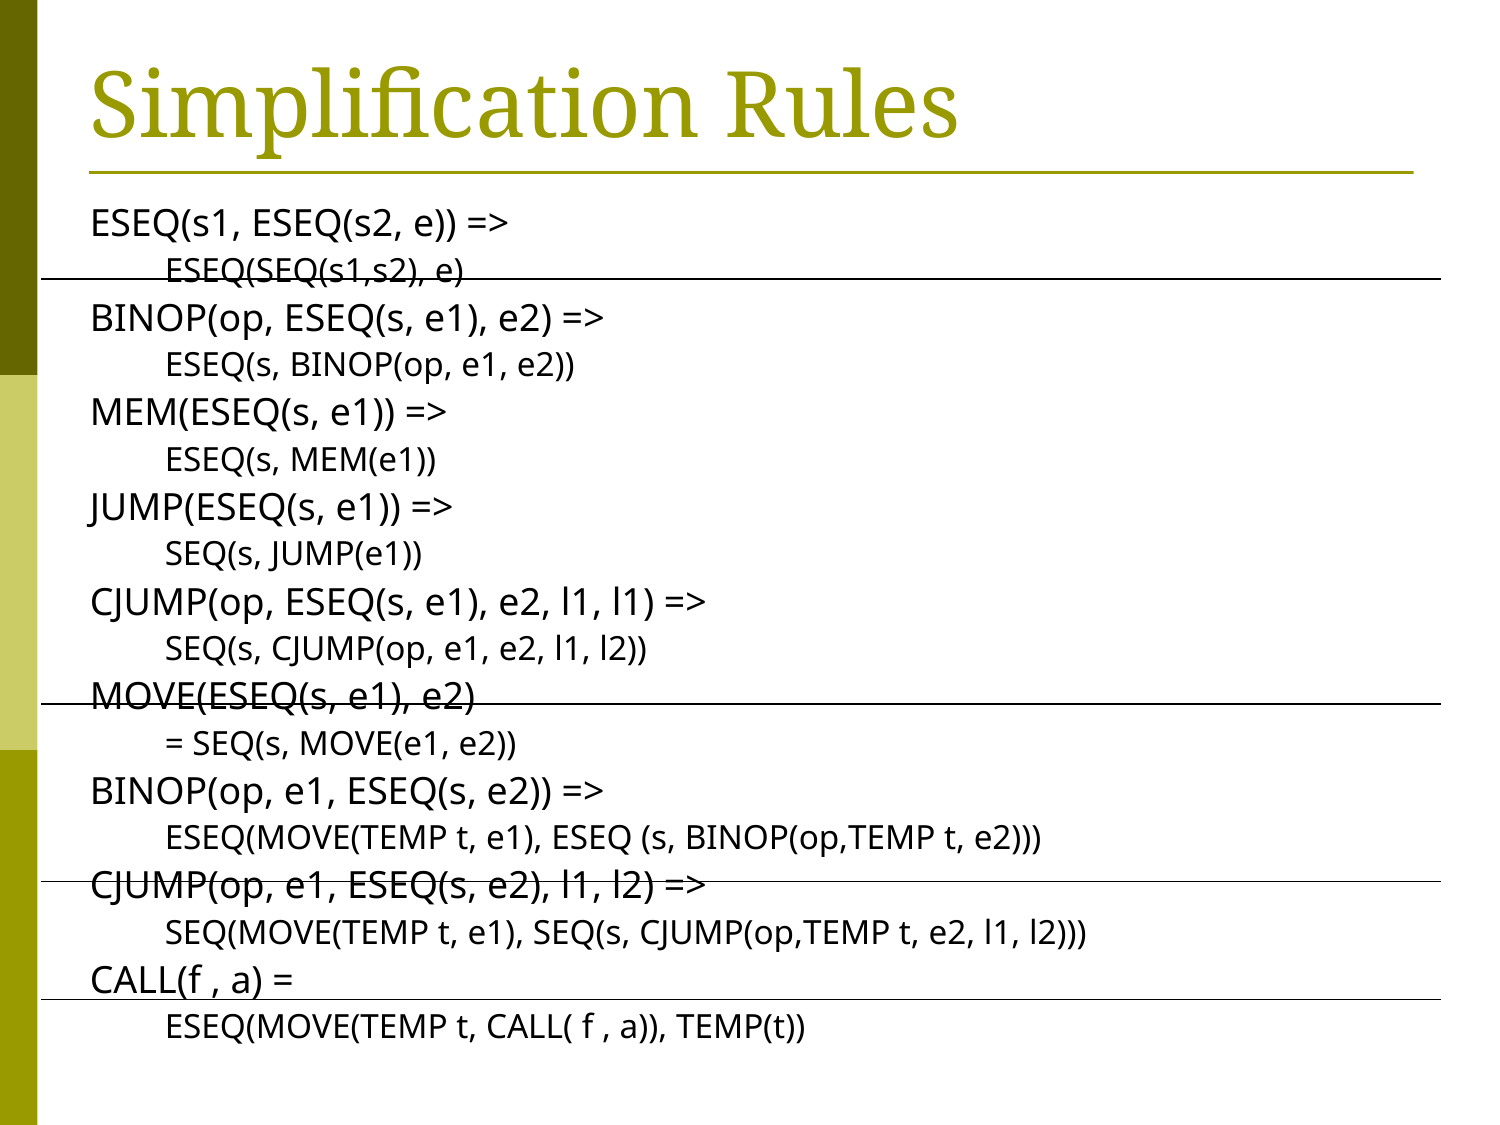

# Simplification Rules
ESEQ(s1, ESEQ(s2, e)) =>
ESEQ(SEQ(s1,s2), e)
BINOP(op, ESEQ(s, e1), e2) =>
ESEQ(s, BINOP(op, e1, e2))
MEM(ESEQ(s, e1)) =>
ESEQ(s, MEM(e1))
JUMP(ESEQ(s, e1)) =>
SEQ(s, JUMP(e1))
CJUMP(op, ESEQ(s, e1), e2, l1, l1) =>
SEQ(s, CJUMP(op, e1, e2, l1, l2))
MOVE(ESEQ(s, e1), e2)
= SEQ(s, MOVE(e1, e2))
BINOP(op, e1, ESEQ(s, e2)) =>
ESEQ(MOVE(TEMP t, e1), ESEQ (s, BINOP(op,TEMP t, e2)))
CJUMP(op, e1, ESEQ(s, e2), l1, l2) =>
SEQ(MOVE(TEMP t, e1), SEQ(s, CJUMP(op,TEMP t, e2, l1, l2)))
CALL(f , a) =
ESEQ(MOVE(TEMP t, CALL( f , a)), TEMP(t))